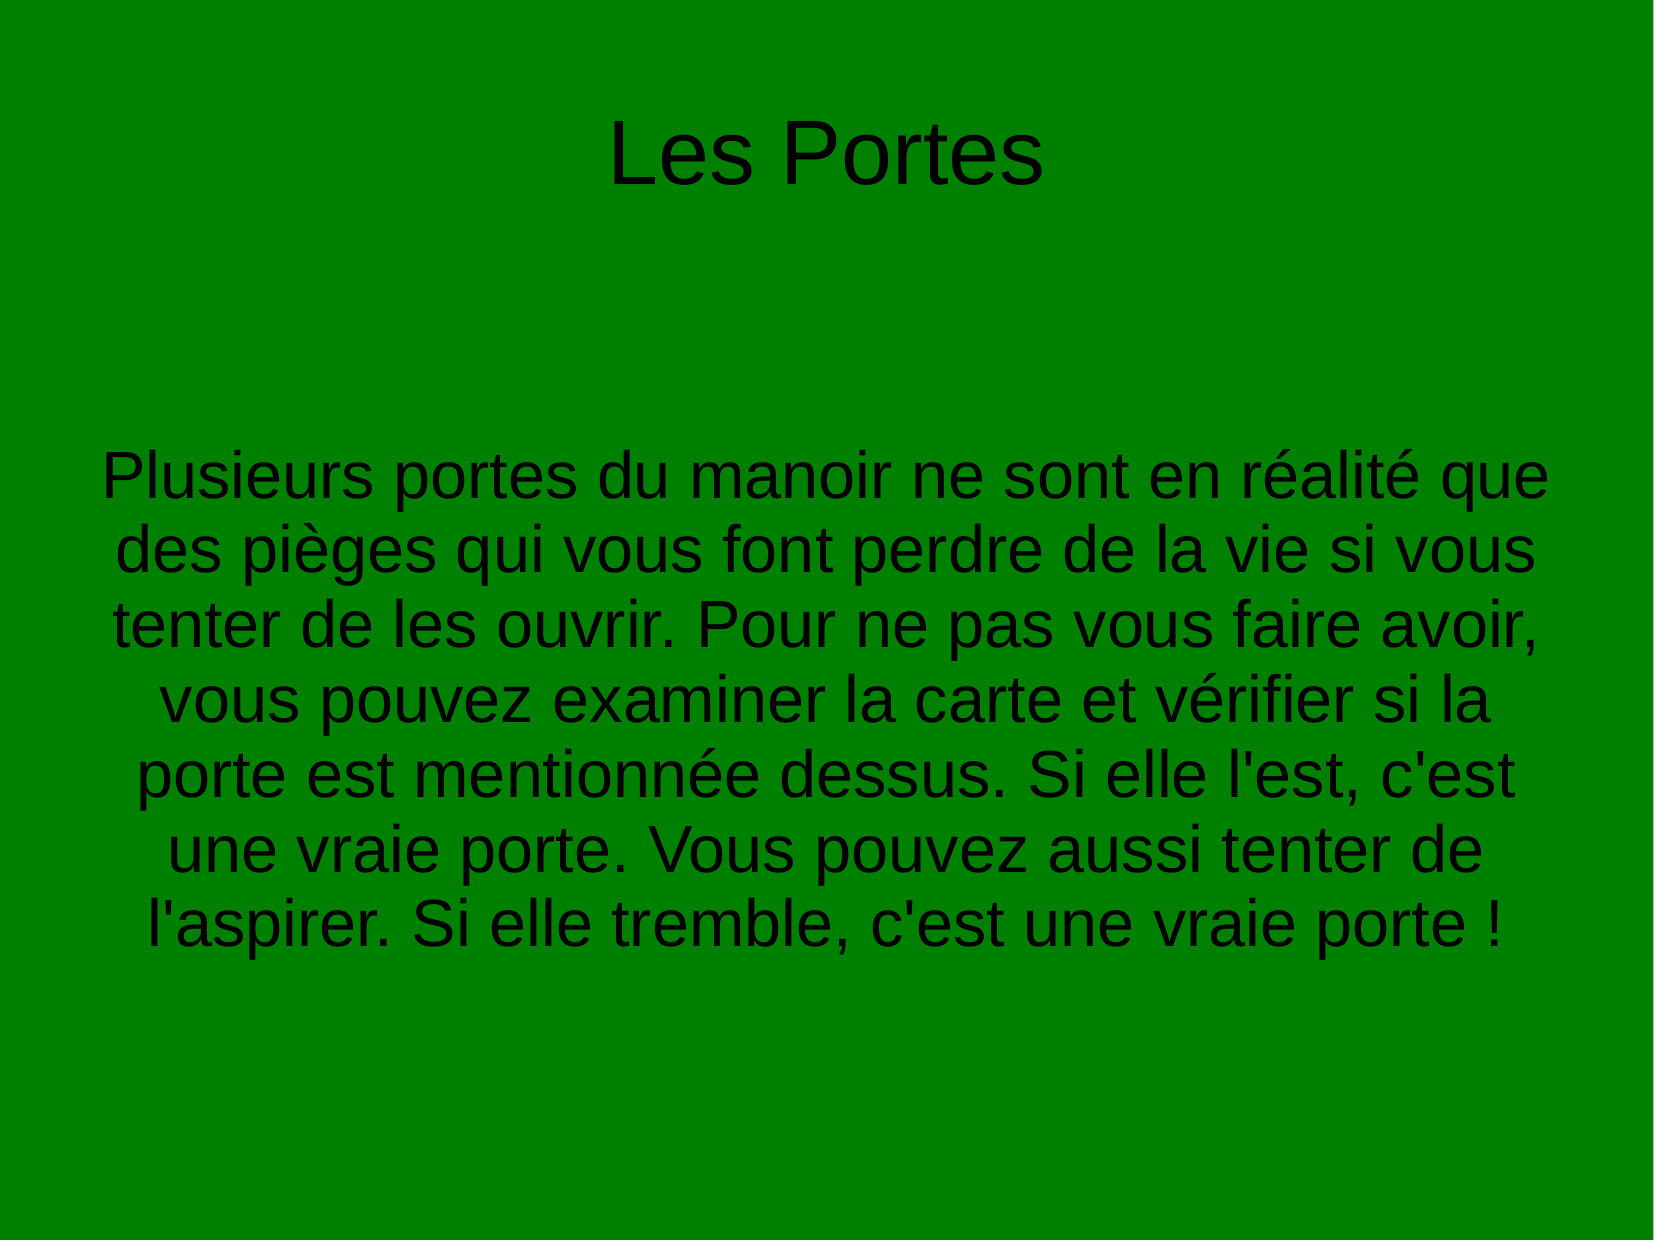

Les Portes
# Plusieurs portes du manoir ne sont en réalité que des pièges qui vous font perdre de la vie si vous tenter de les ouvrir. Pour ne pas vous faire avoir, vous pouvez examiner la carte et vérifier si la porte est mentionnée dessus. Si elle l'est, c'est une vraie porte. Vous pouvez aussi tenter de l'aspirer. Si elle tremble, c'est une vraie porte !